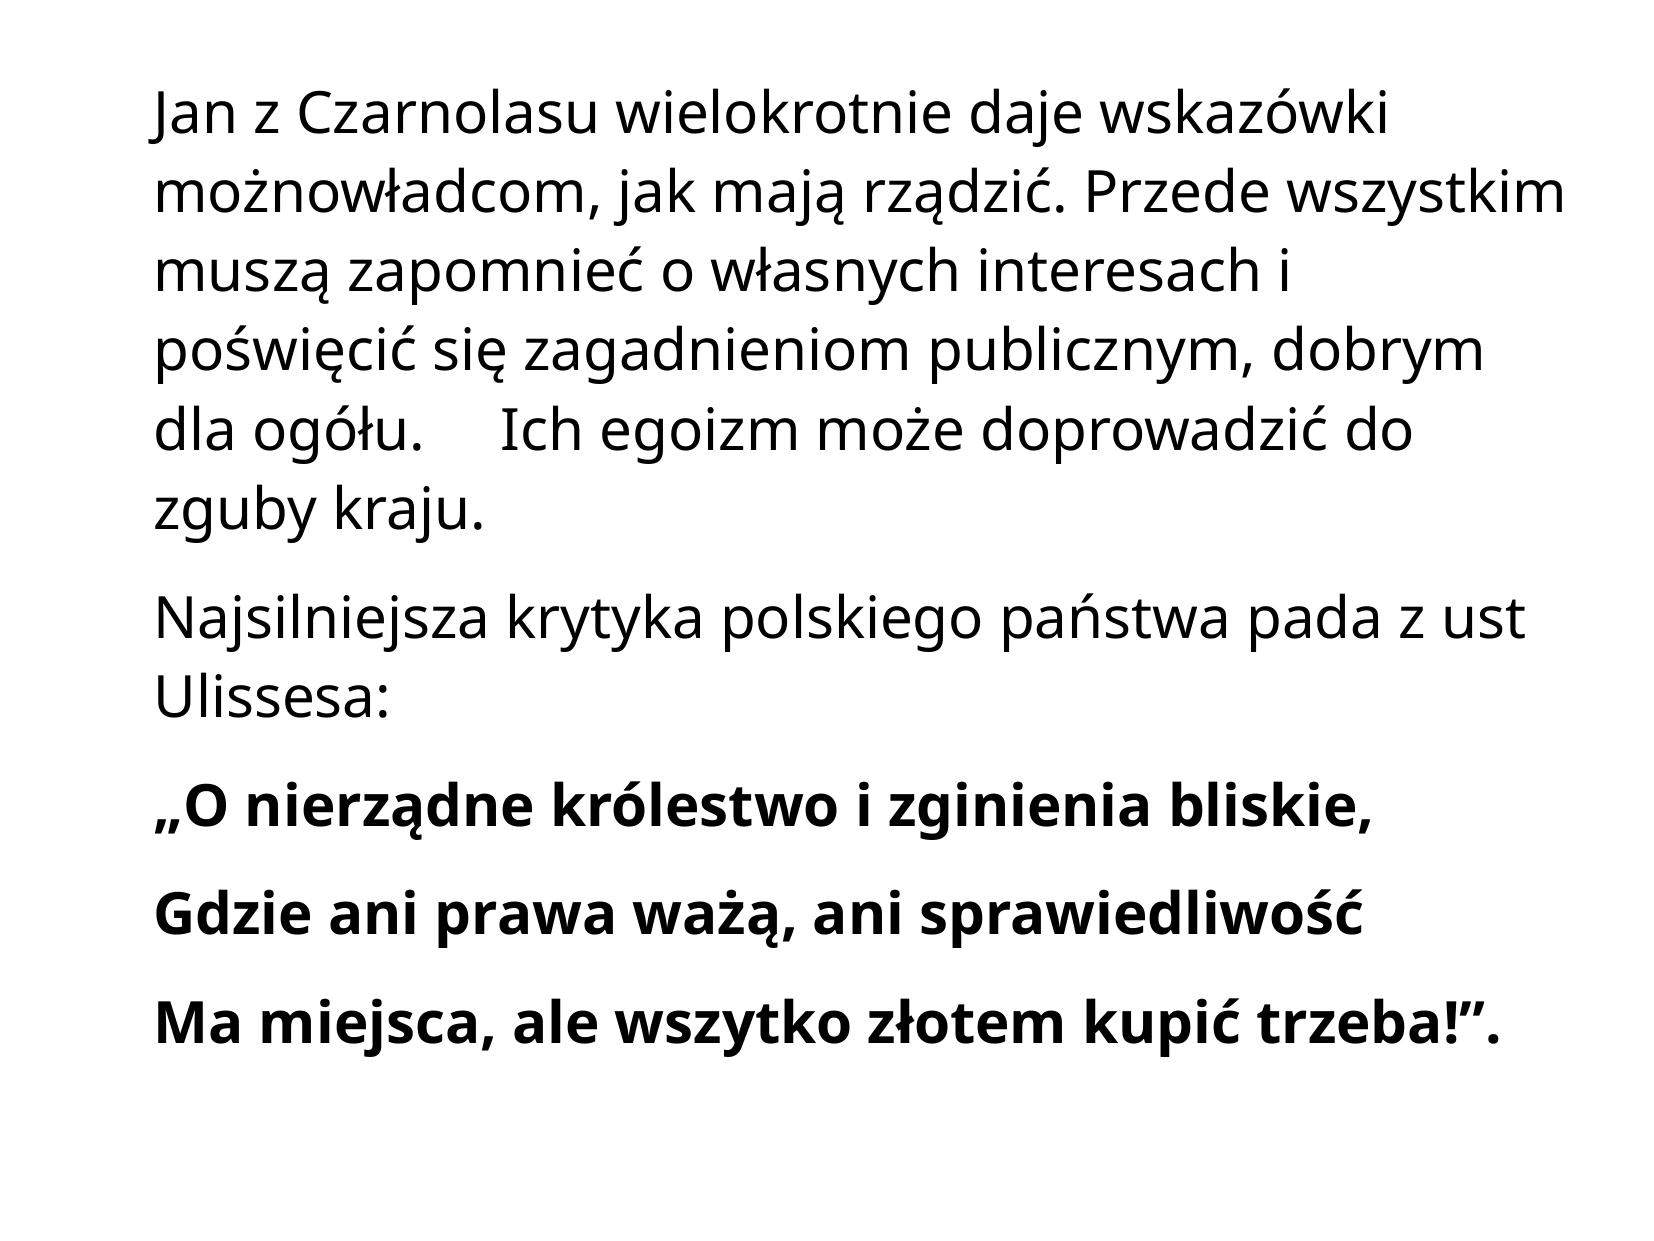

#
Jan z Czarnolasu wielokrotnie daje wskazówki możnowładcom, jak mają rządzić. Przede wszystkim muszą zapomnieć o własnych interesach i poświęcić się zagadnieniom publicznym, dobrym dla ogółu. Ich egoizm może doprowadzić do zguby kraju.
Najsilniejsza krytyka polskiego państwa pada z ust Ulissesa:
„O nierządne królestwo i zginienia bliskie,
Gdzie ani prawa ważą, ani sprawiedliwość
Ma miejsca, ale wszytko złotem kupić trzeba!”.